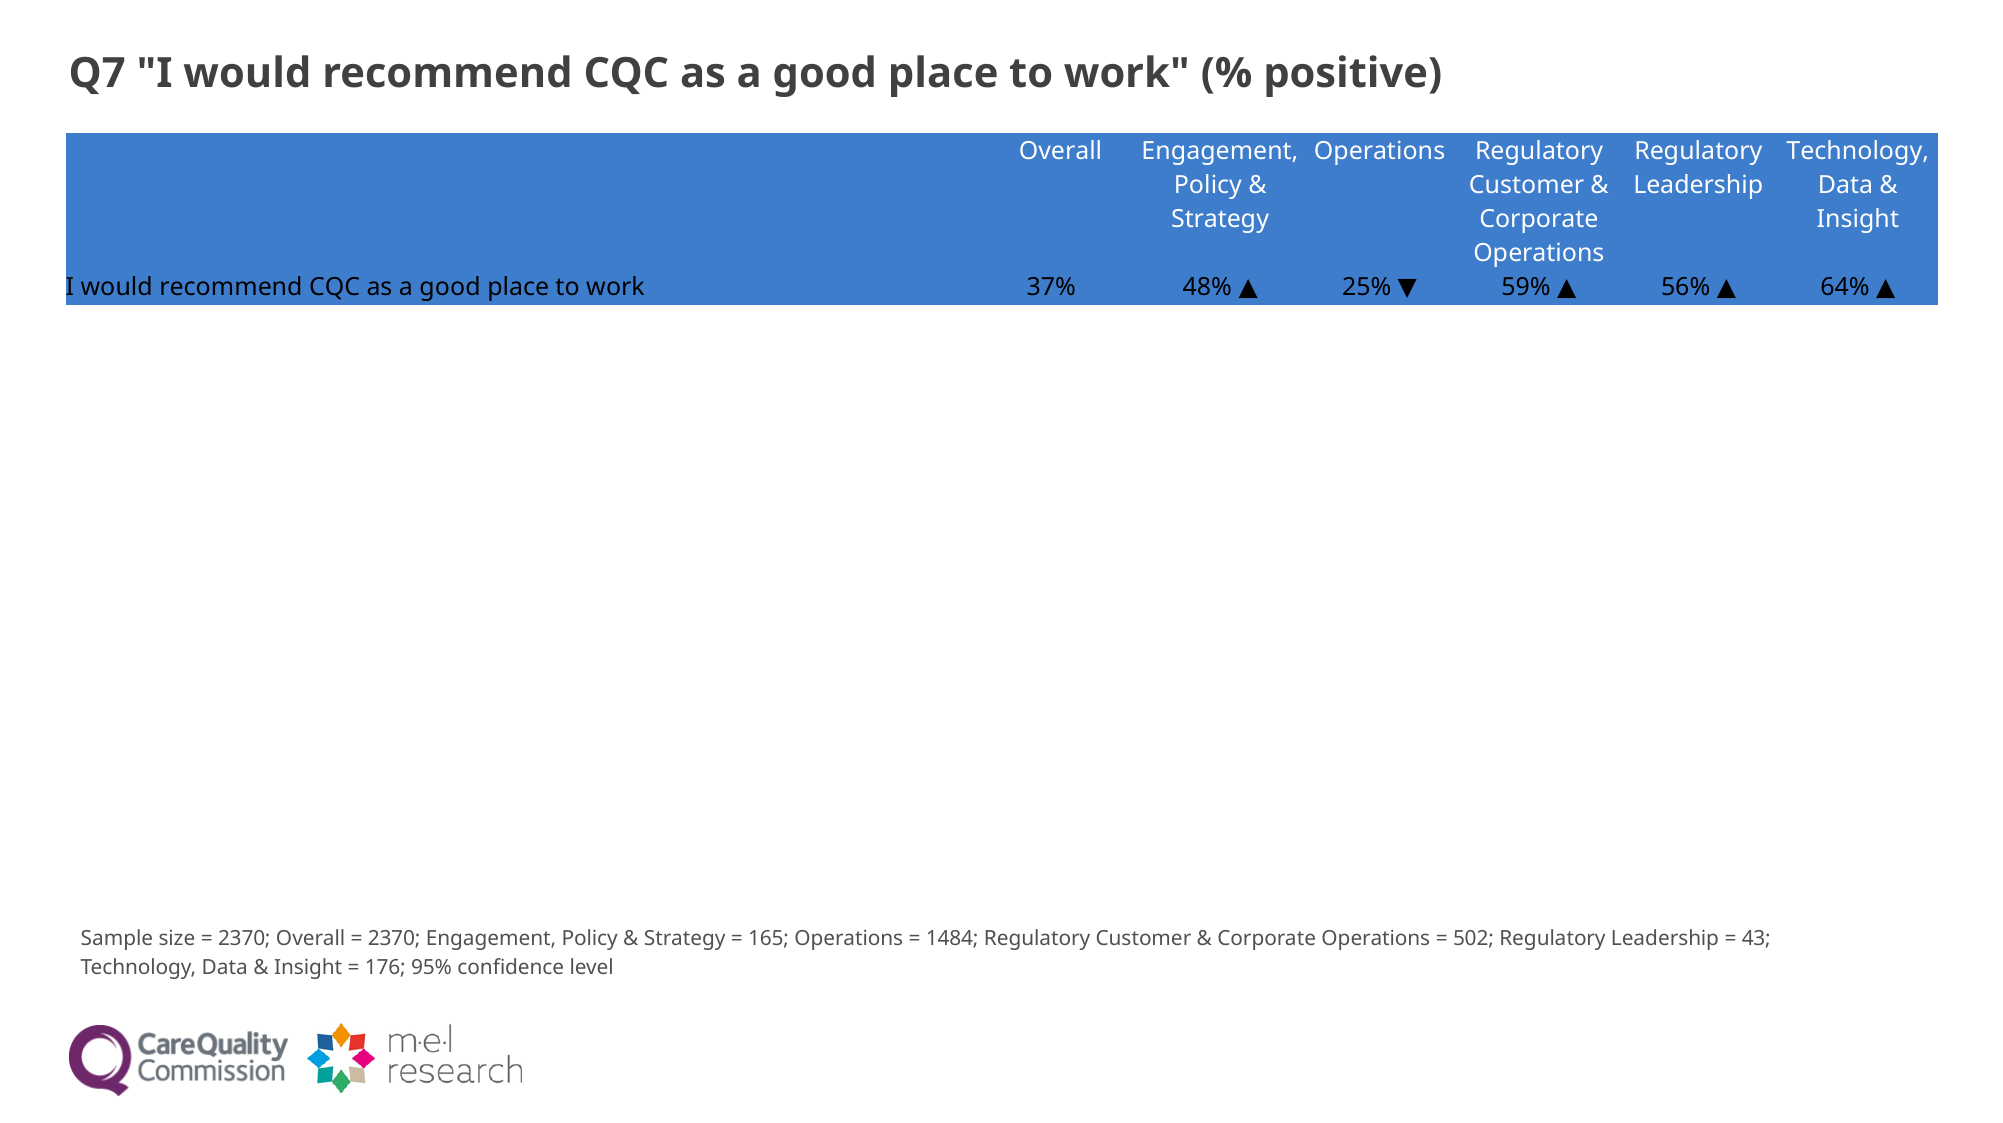

# Q7 "I would recommend CQC as a good place to work" (% positive)
| | Overall | Engagement, Policy & Strategy | Operations | Regulatory Customer & Corporate Operations | Regulatory Leadership | Technology, Data & Insight |
| --- | --- | --- | --- | --- | --- | --- |
| I would recommend CQC as a good place to work | 37% | 48% ▲ | 25% ▼ | 59% ▲ | 56% ▲ | 64% ▲ |
Sample size = 2370; Overall = 2370; Engagement, Policy & Strategy = 165; Operations = 1484; Regulatory Customer & Corporate Operations = 502; Regulatory Leadership = 43;
Technology, Data & Insight = 176; 95% confidence level